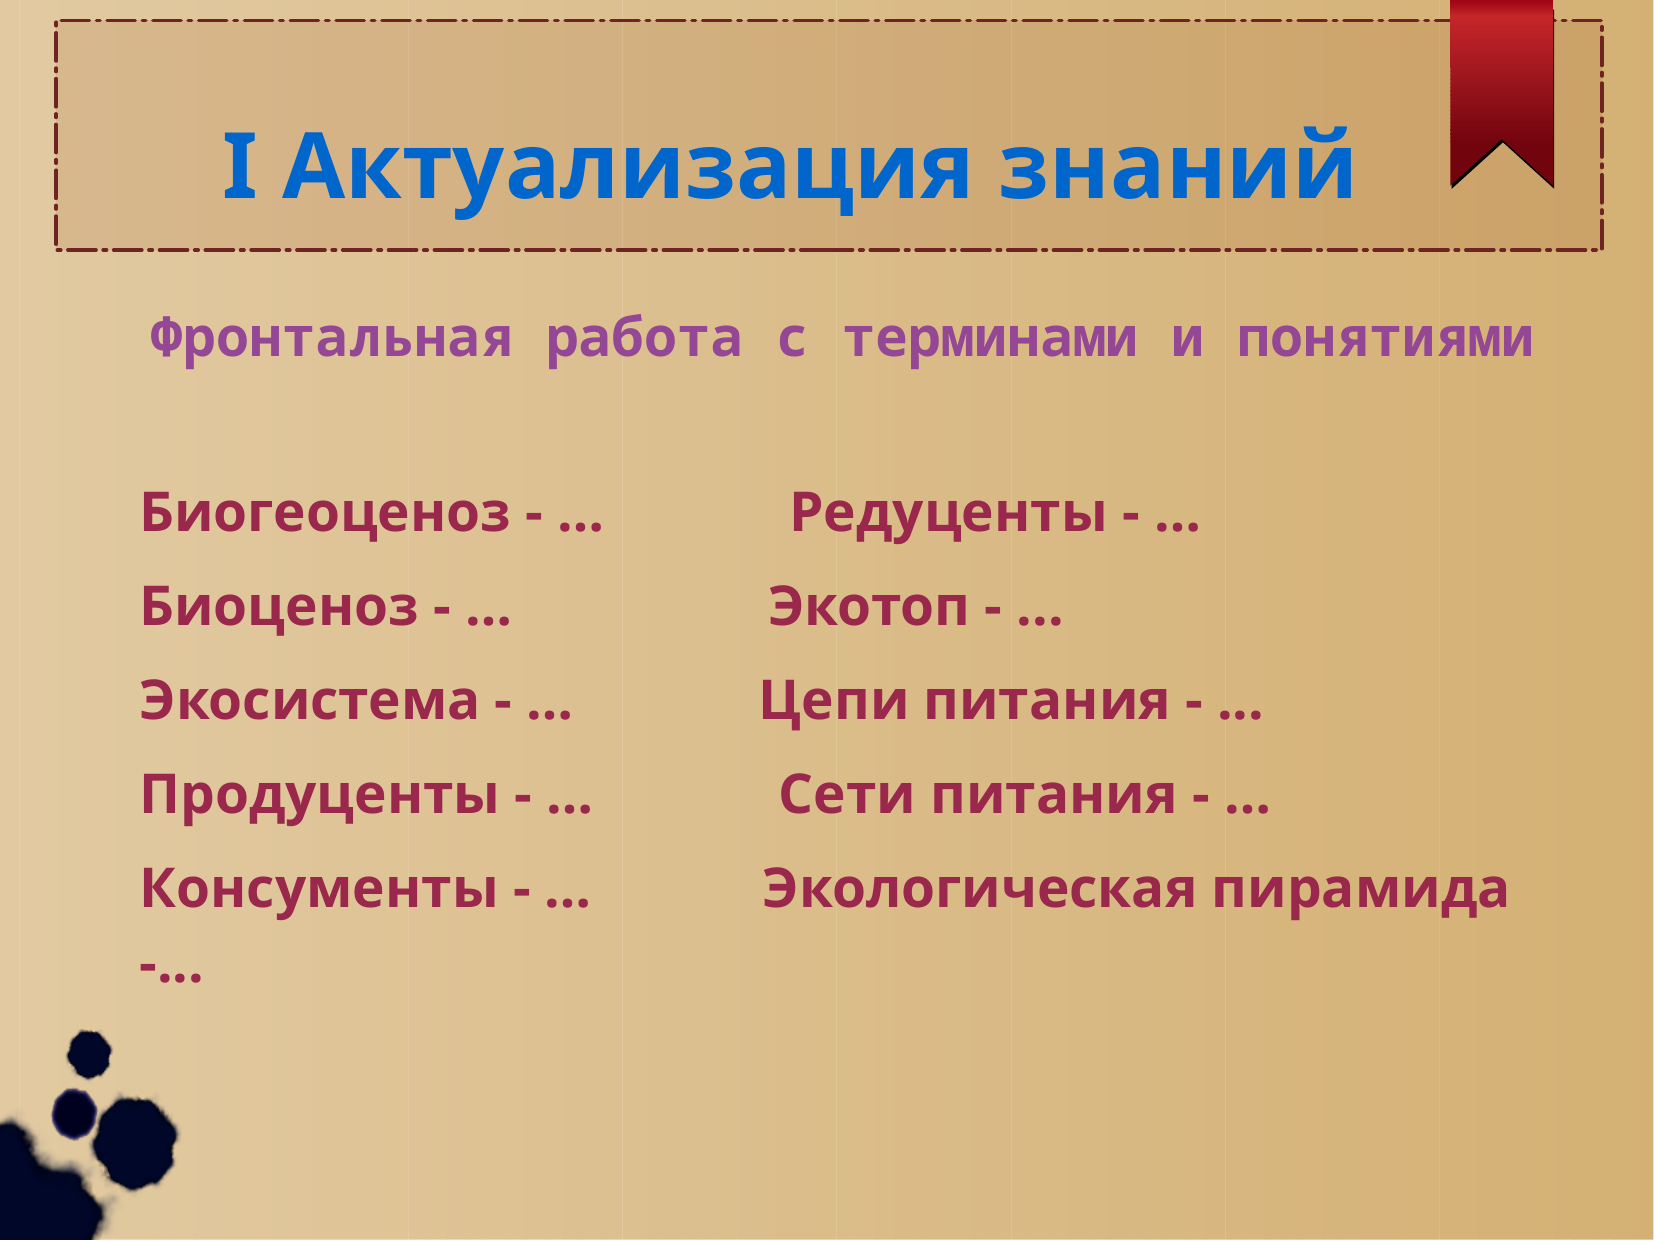

# I Актуализация знаний
Фронтальная работа с терминами и понятиями
Биогеоценоз - … Редуценты - …
Биоценоз - … Экотоп - ...
Экосистема - … Цепи питания - ...
Продуценты - … Сети питания - …
Консументы - … Экологическая пирамида -...